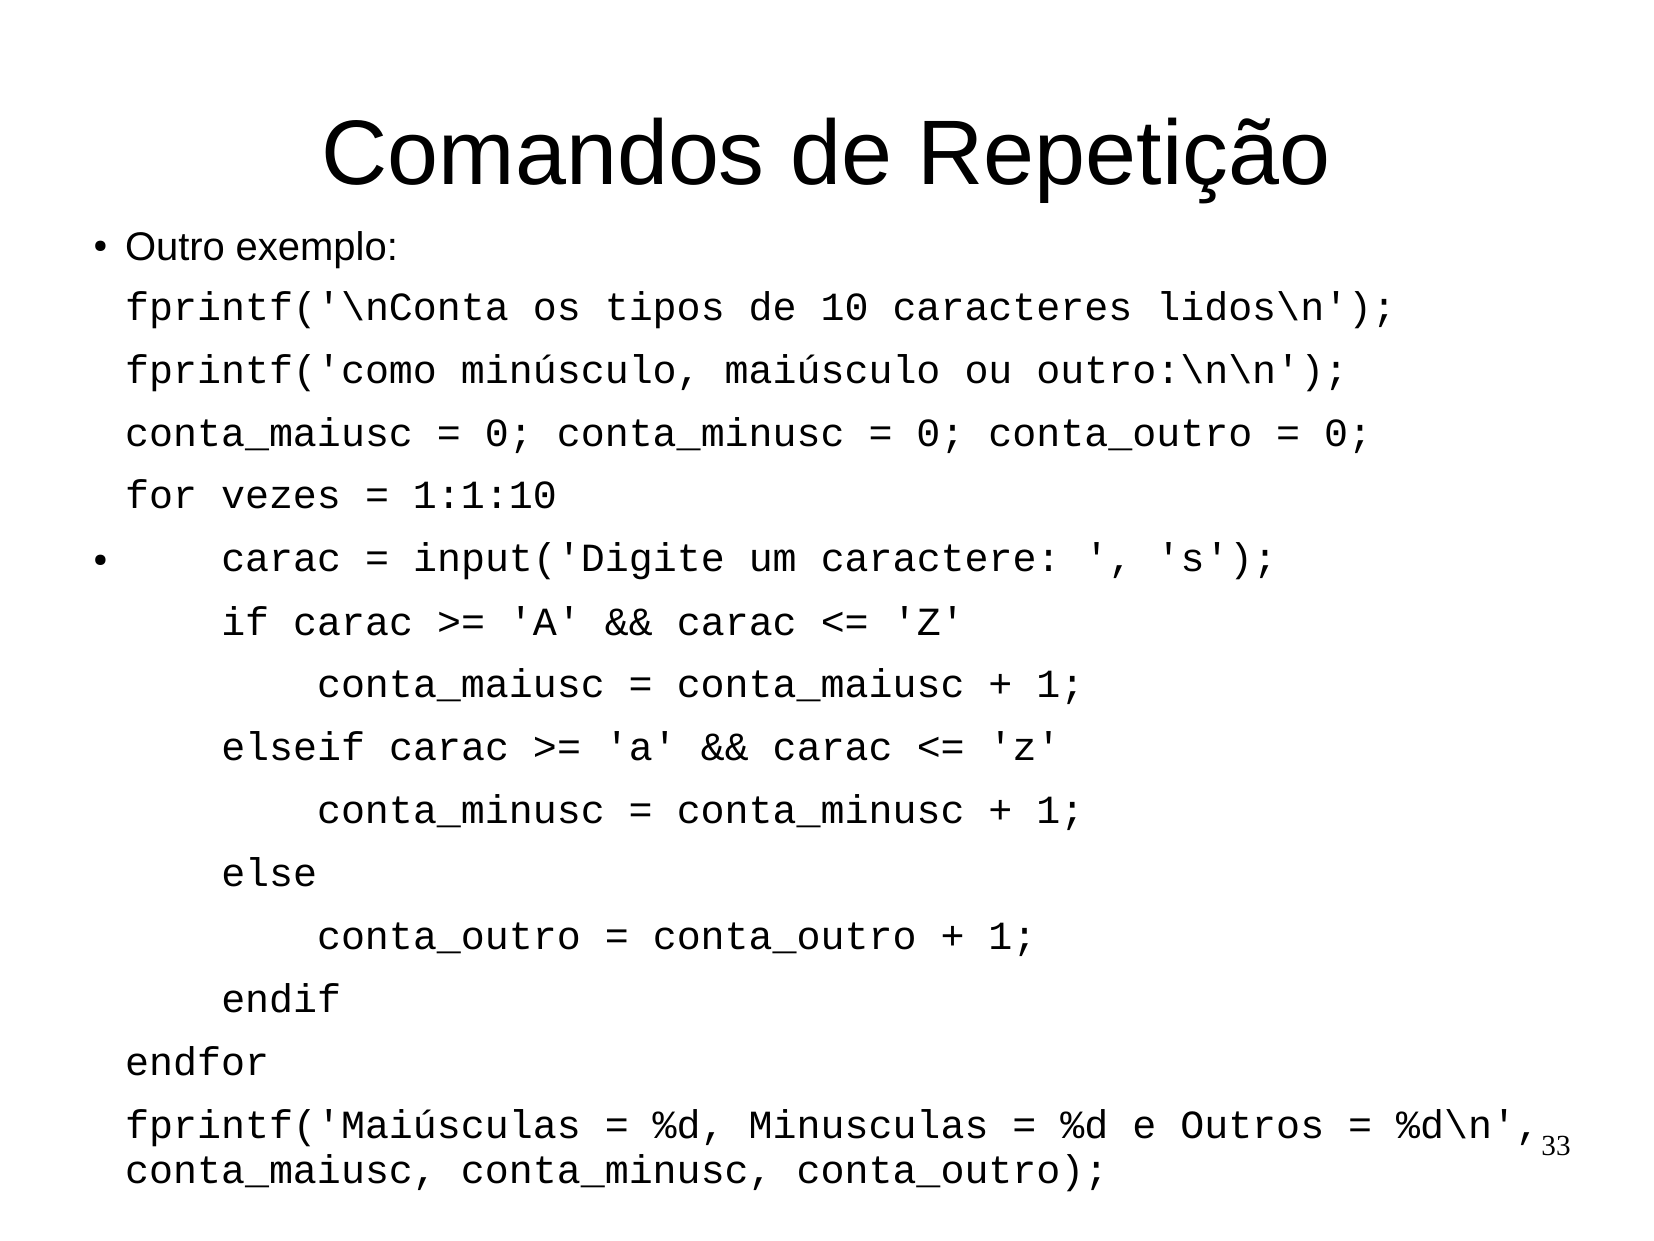

# Comandos de Repetição
Outro exemplo:
fprintf('\nConta os tipos de 10 caracteres lidos\n');
fprintf('como minúsculo, maiúsculo ou outro:\n\n');
conta_maiusc = 0; conta_minusc = 0; conta_outro = 0;
for vezes = 1:1:10
 carac = input('Digite um caractere: ', 's');
 if carac >= 'A' && carac <= 'Z'
 conta_maiusc = conta_maiusc + 1;
 elseif carac >= 'a' && carac <= 'z'
 conta_minusc = conta_minusc + 1;
 else
 conta_outro = conta_outro + 1;
 endif
endfor
fprintf('Maiúsculas = %d, Minusculas = %d e Outros = %d\n', conta_maiusc, conta_minusc, conta_outro);
33